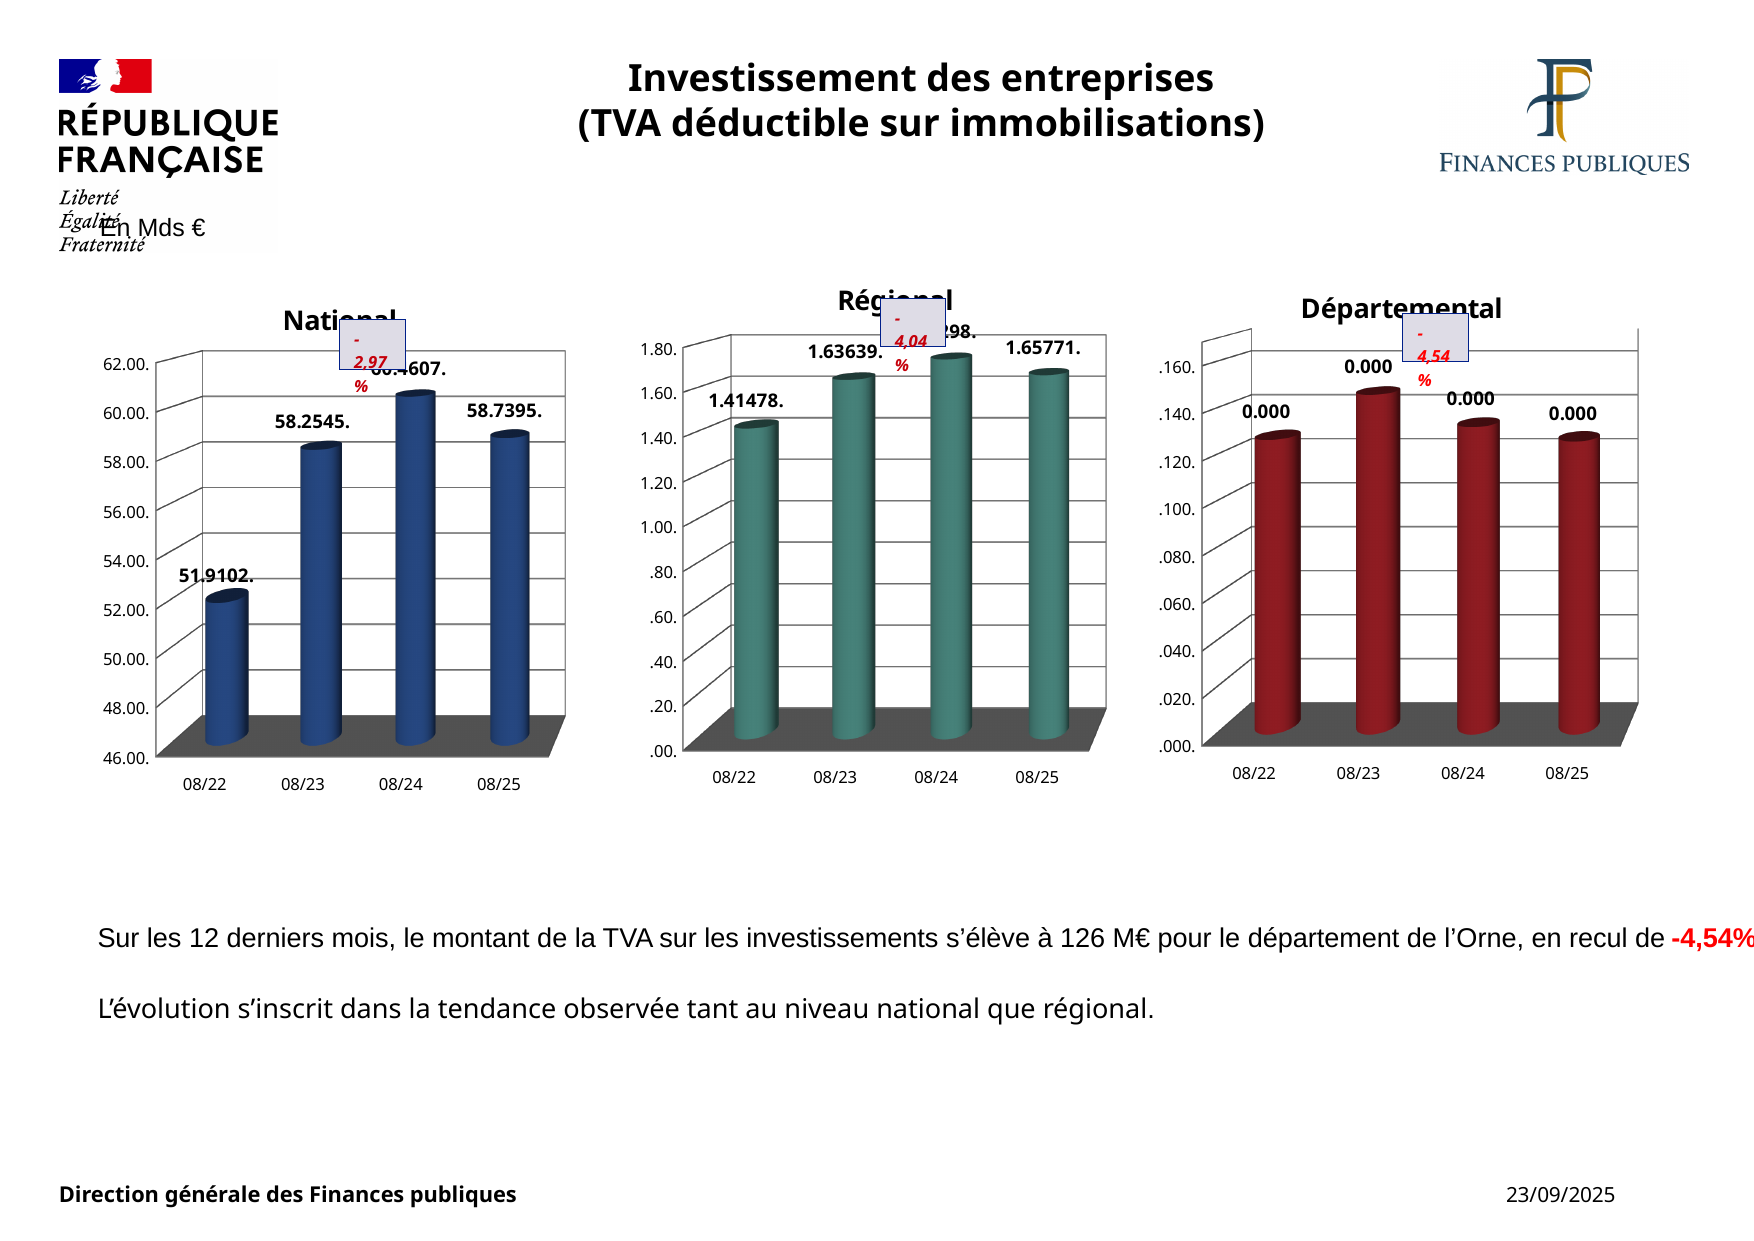

# Investissement des entreprises (TVA déductible sur immobilisations)
En Mds €
[unsupported chart]
[unsupported chart]
[unsupported chart]
Sur les 12 derniers mois, le montant de la TVA sur les investissements s’élève à 126 M€ pour le département de l’Orne, en recul de -4,54% par rapport à la situation en août 2024.
L’évolution s’inscrit dans la tendance observée tant au niveau national que régional.